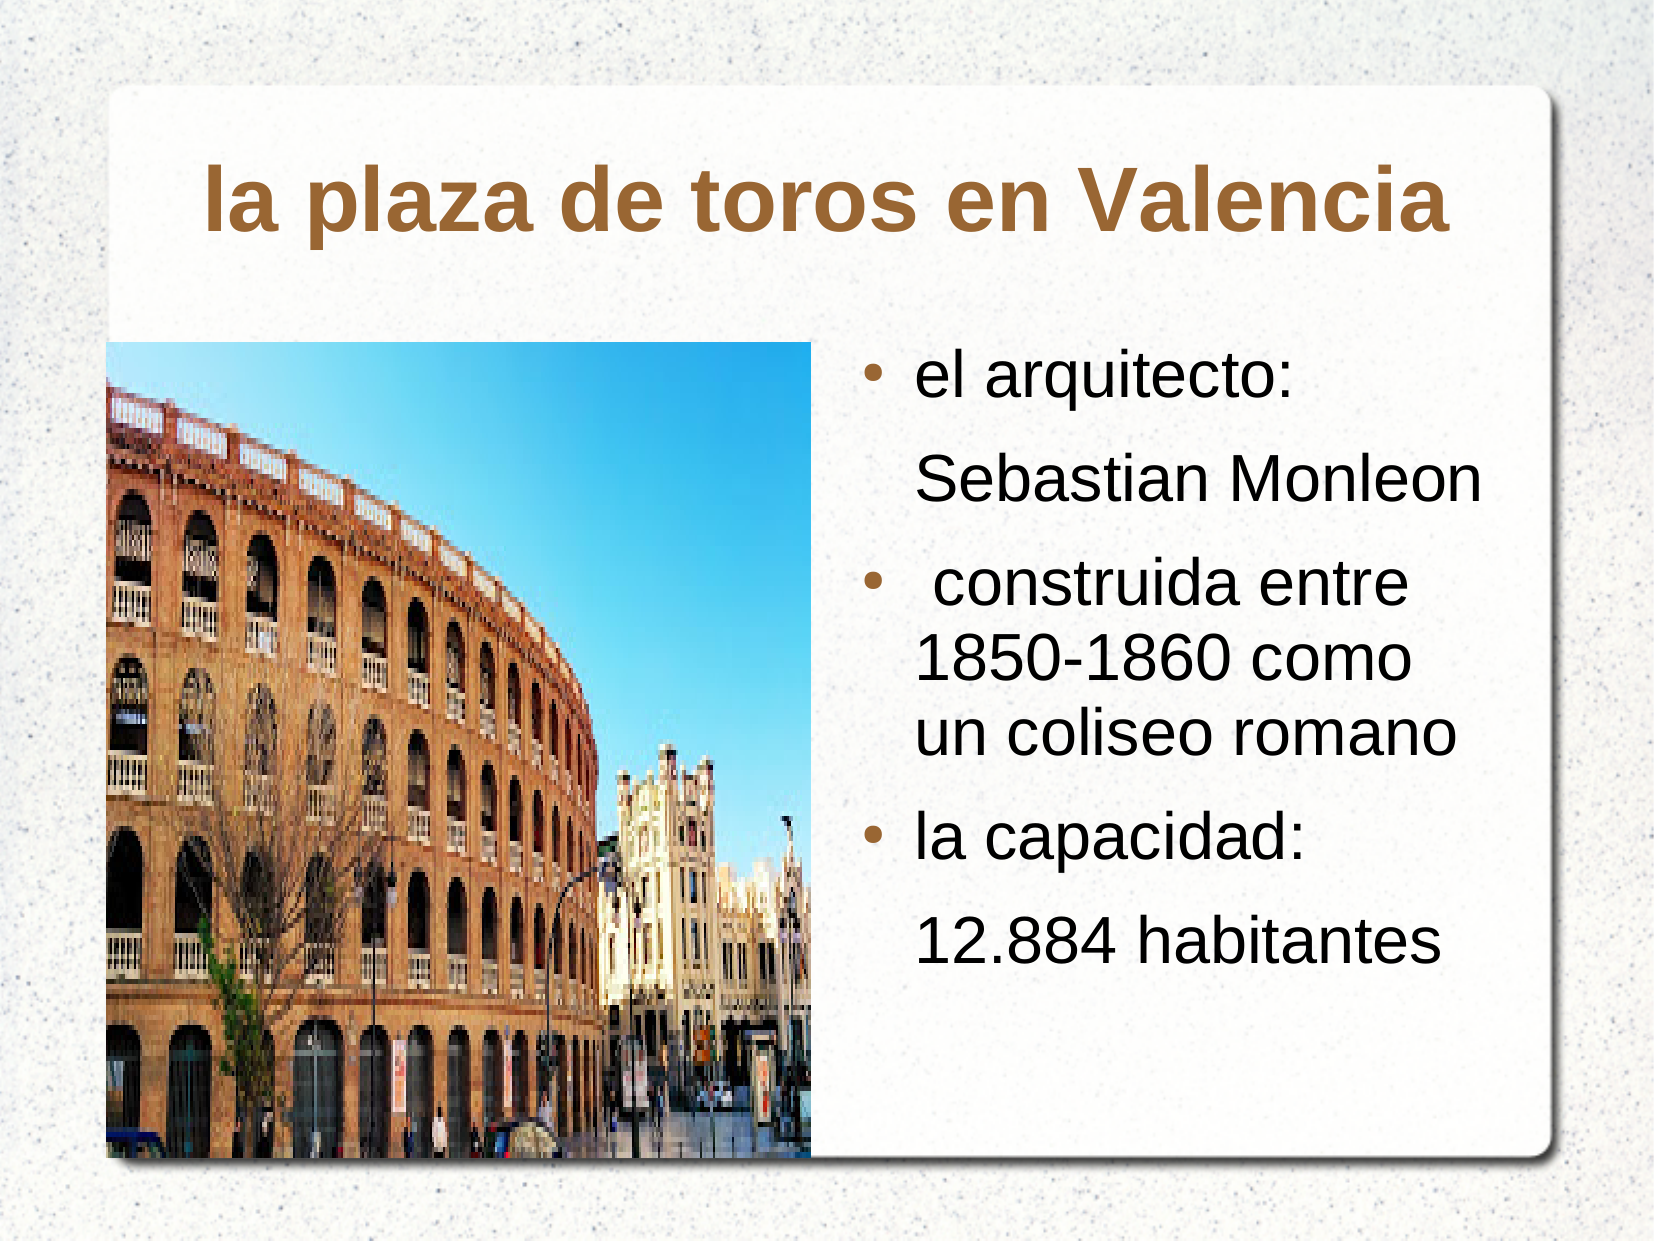

# la plaza de toros en Valencia
el arquitecto:
Sebastian Monleon
 construida entre 1850-1860 como un coliseo romano
la capacidad:
12.884 habitantes